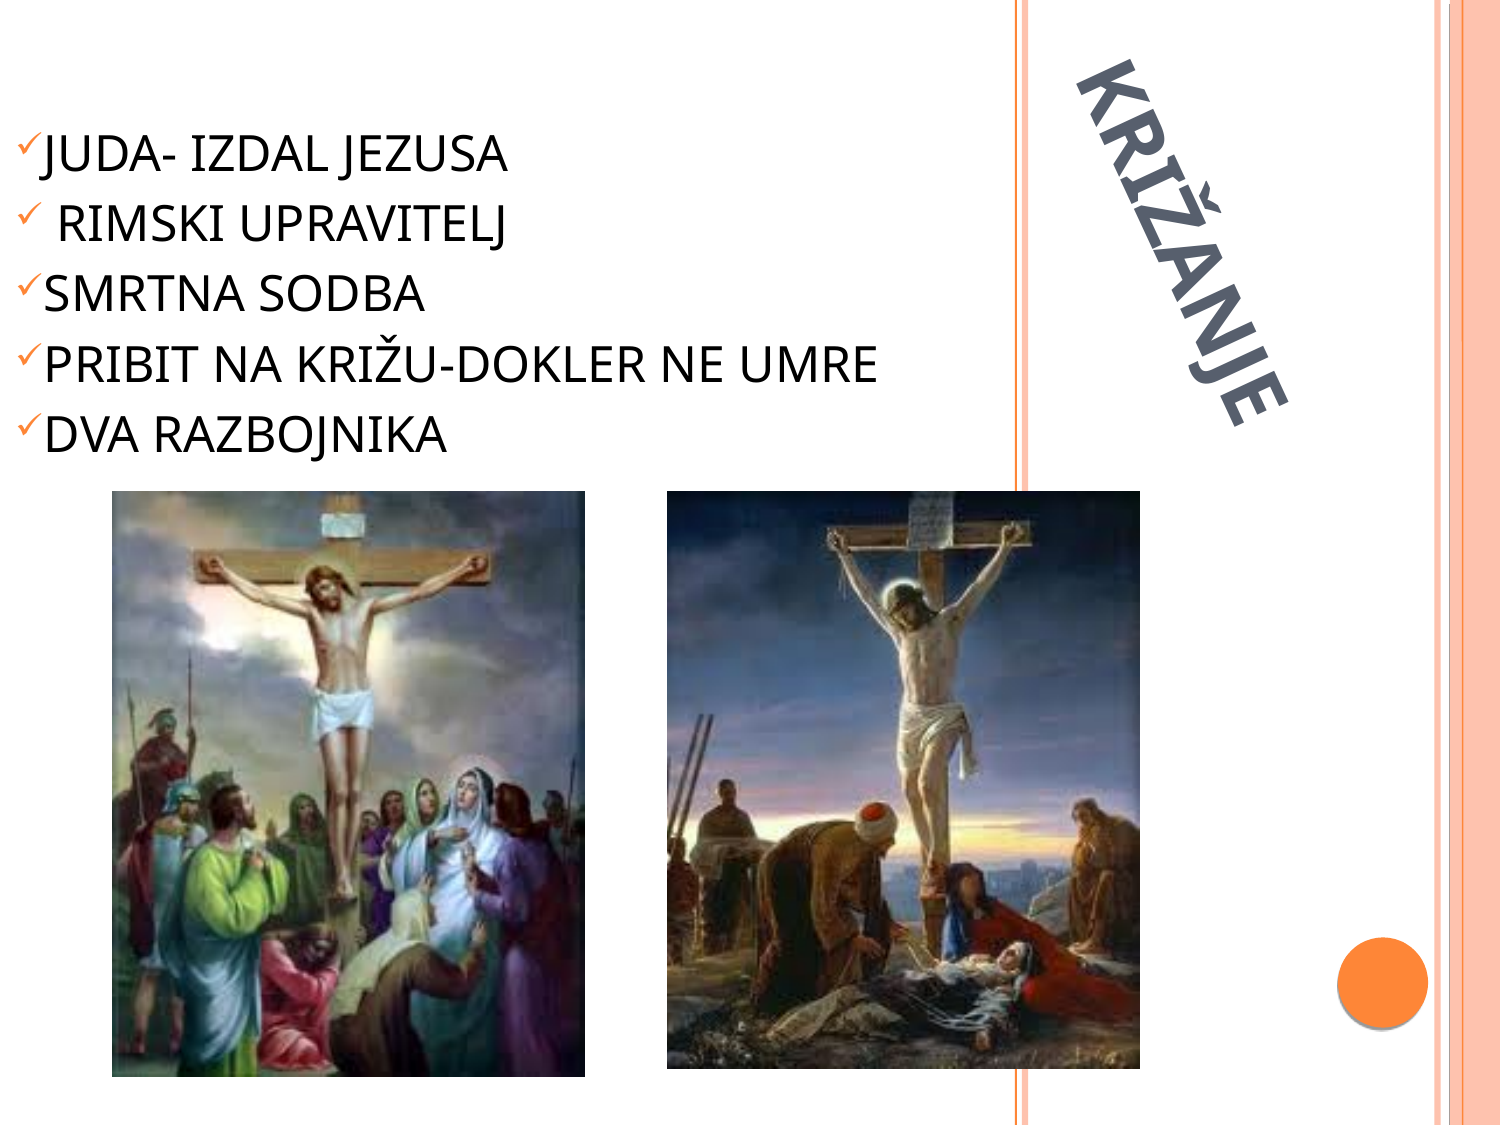

JUDA- IZDAL JEZUSA
 RIMSKI UPRAVITELJ
SMRTNA SODBA
PRIBIT NA KRIŽU-DOKLER NE UMRE
DVA RAZBOJNIKA
# KRIŽANJE